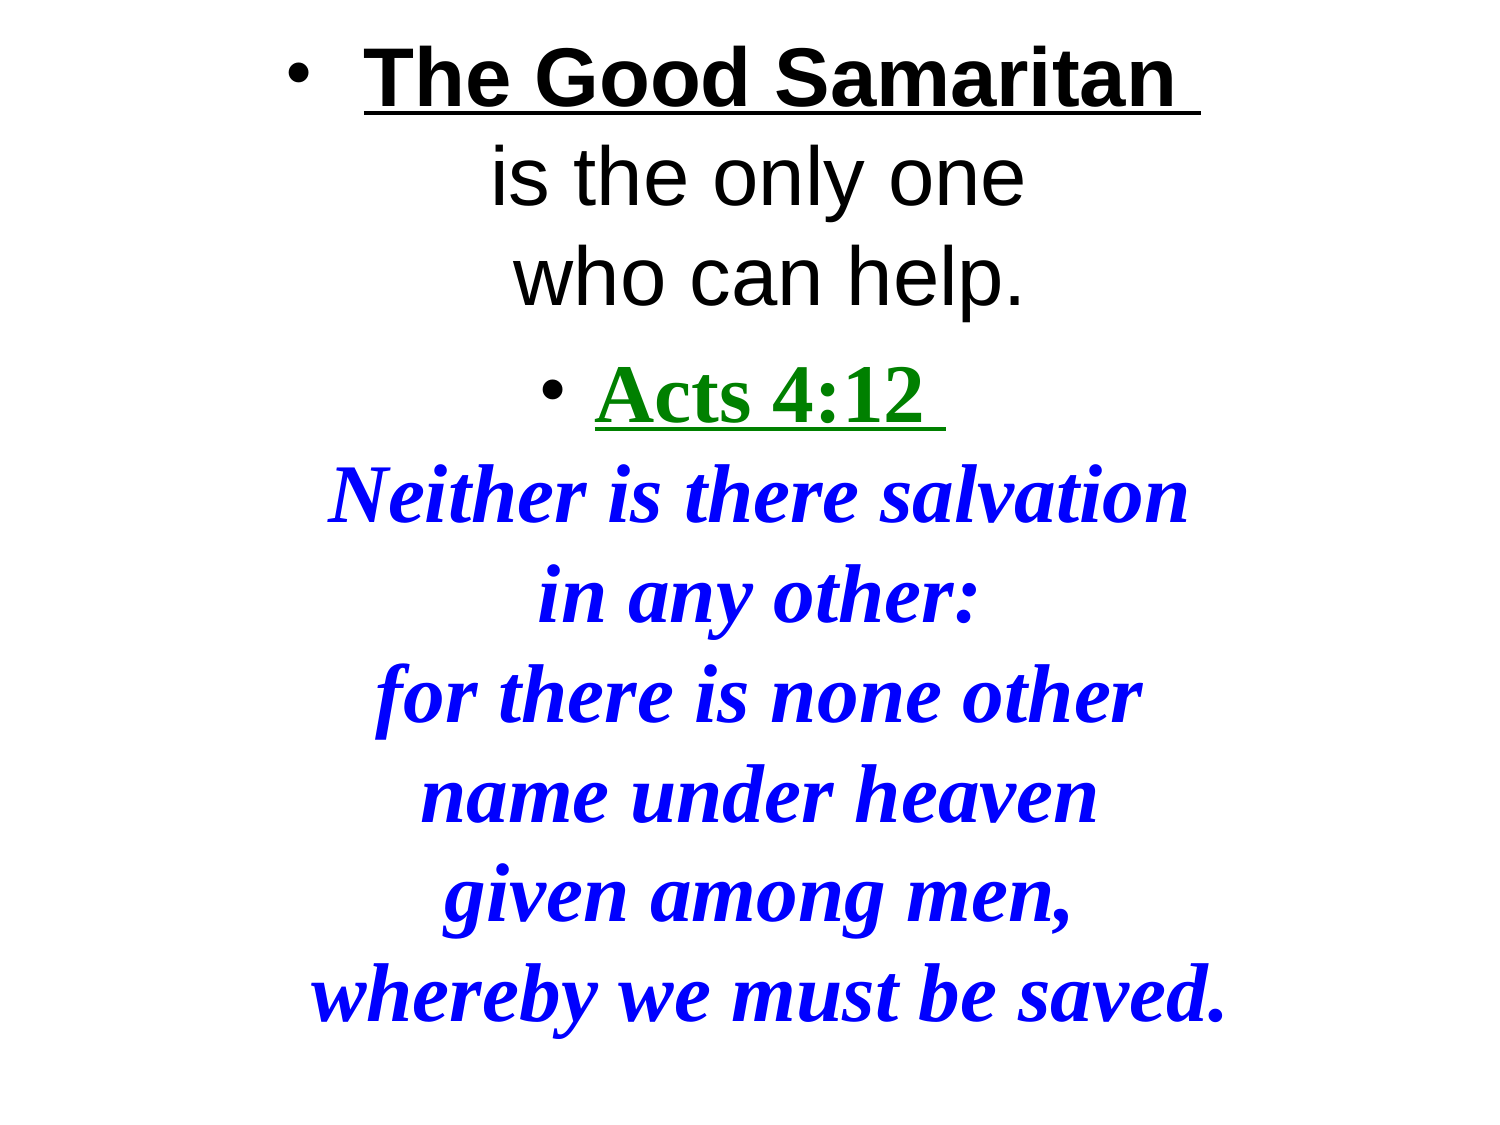

# The Good Samaritan is the only one who can help.
Acts 4:12
Neither is there salvation
in any other:
for there is none other
name under heaven
given among men,
whereby we must be saved.
44